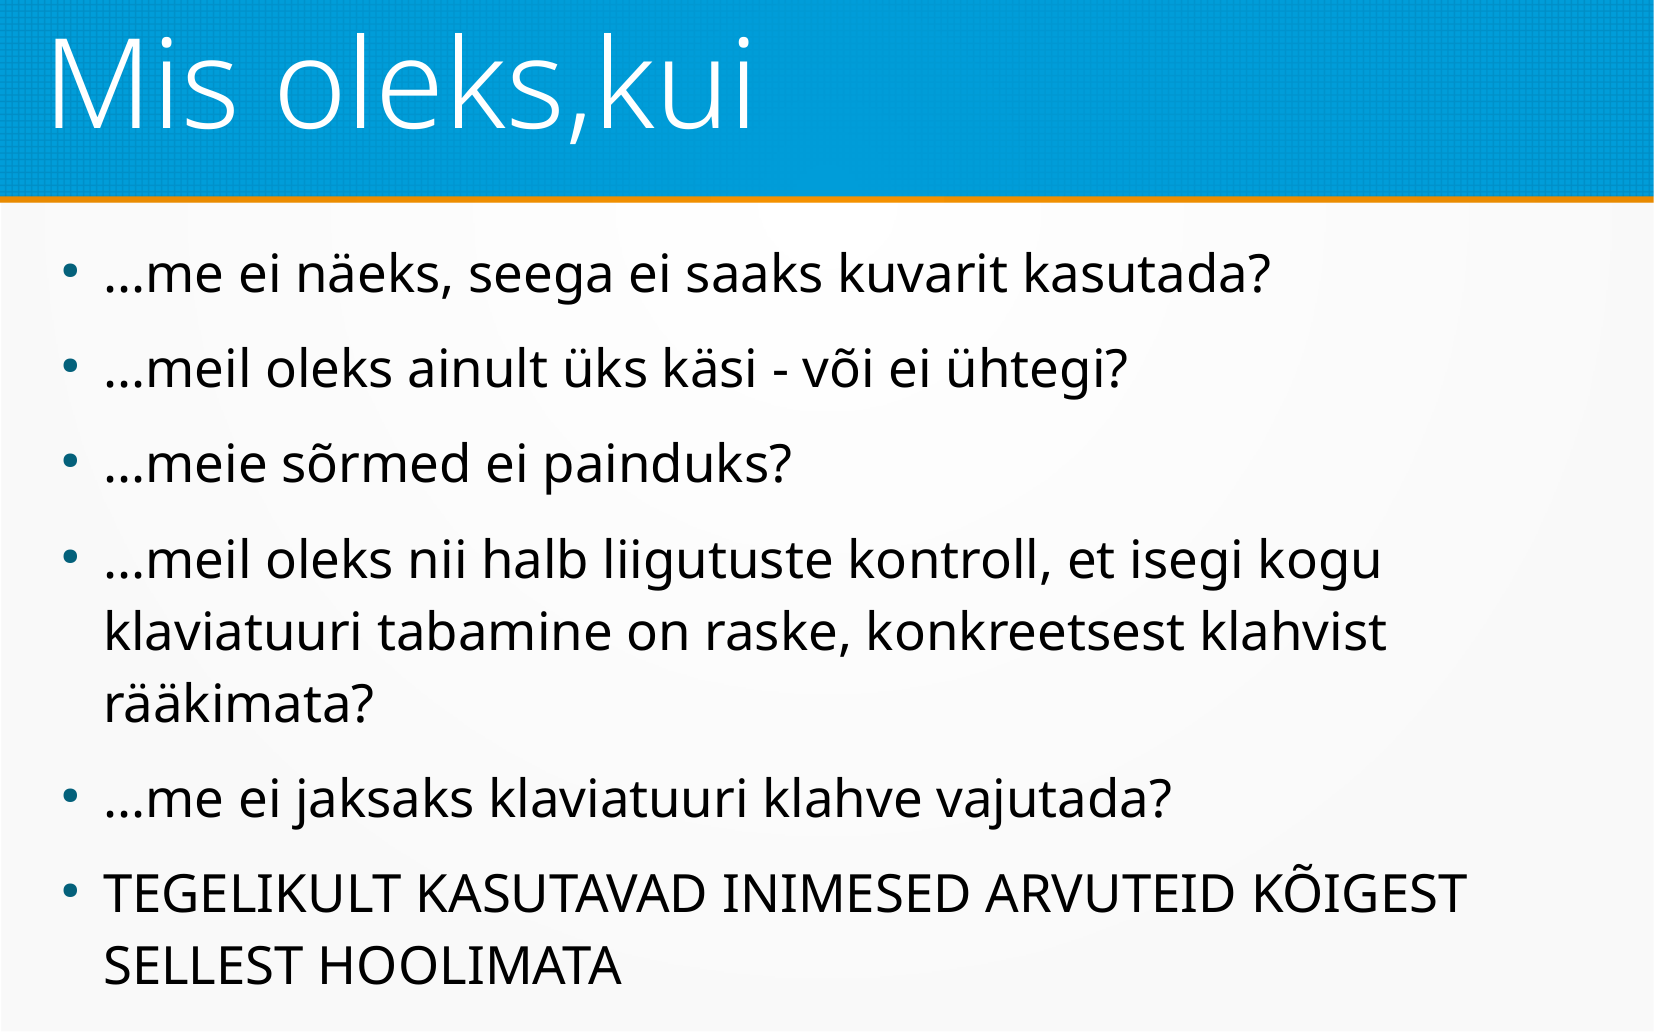

# Mis oleks,kui
...me ei näeks, seega ei saaks kuvarit kasutada?
...meil oleks ainult üks käsi - või ei ühtegi?
...meie sõrmed ei painduks?
...meil oleks nii halb liigutuste kontroll, et isegi kogu klaviatuuri tabamine on raske, konkreetsest klahvist rääkimata?
...me ei jaksaks klaviatuuri klahve vajutada?
TEGELIKULT KASUTAVAD INIMESED ARVUTEID KÕIGEST SELLEST HOOLIMATA